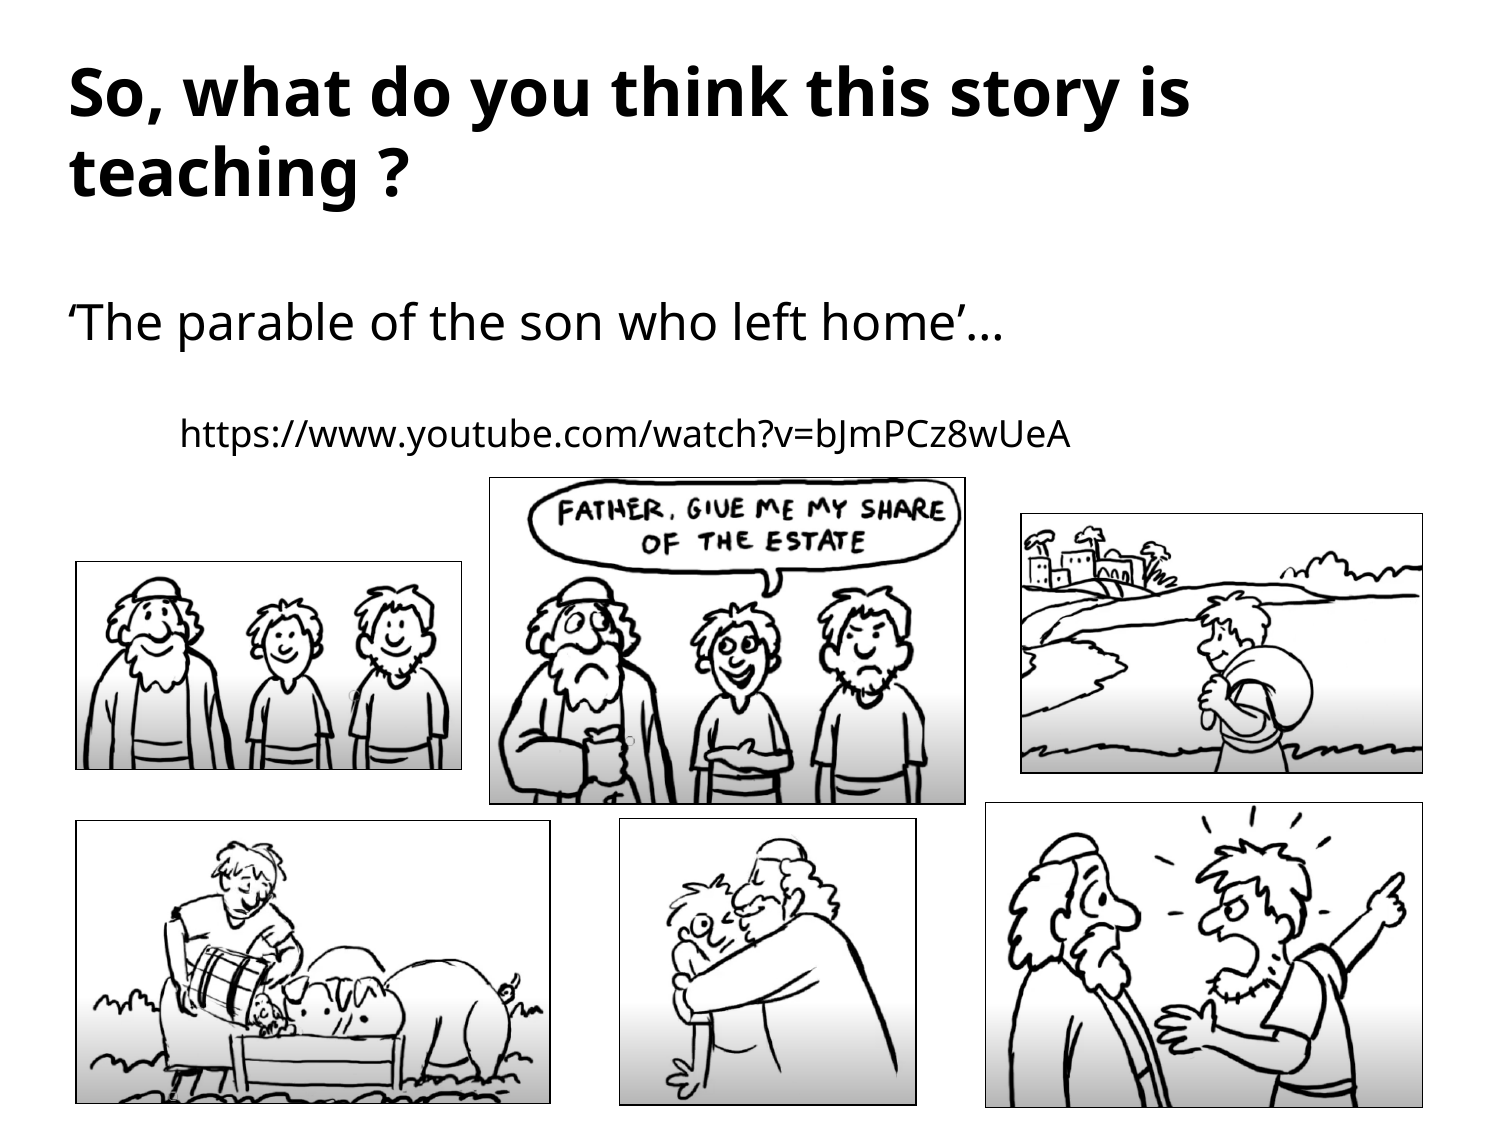

So, what do you think this story is teaching ?
‘The parable of the son who left home’…
https://www.youtube.com/watch?v=bJmPCz8wUeA